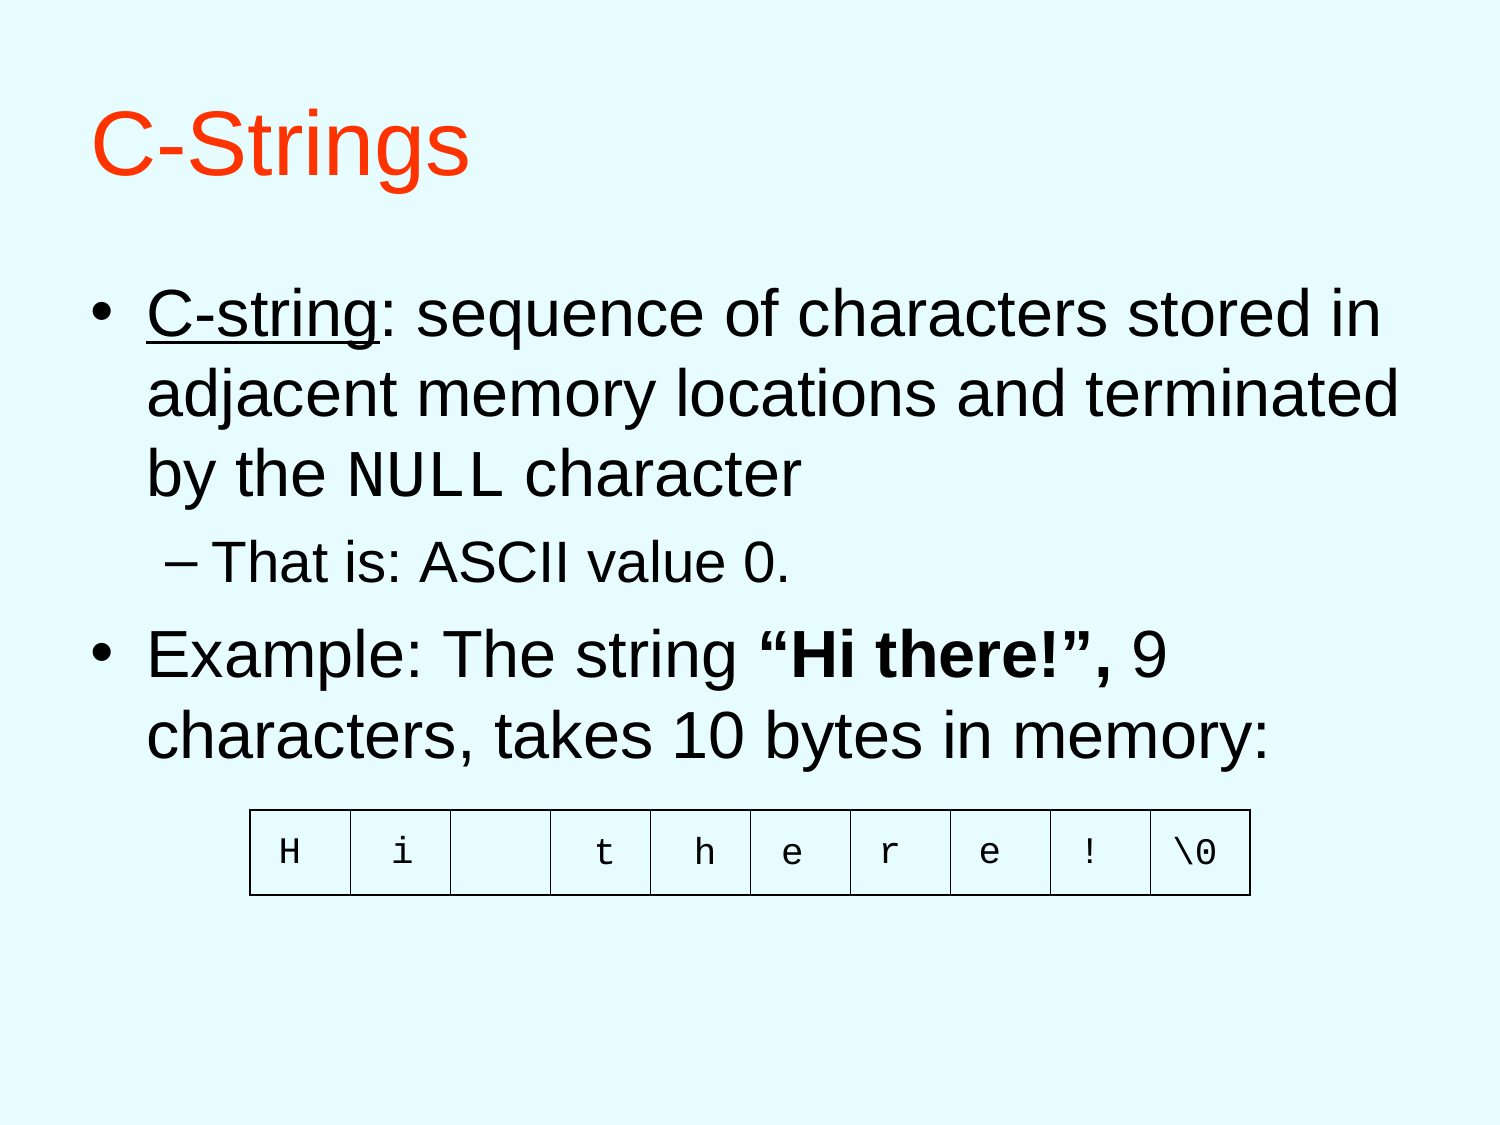

# C-Strings
C-string: sequence of characters stored in adjacent memory locations and terminated by the NULL character
That is: ASCII value 0.
Example: The string “Hi there!”, 9 characters, takes 10 bytes in memory:
| | | | | | | | | | |
| --- | --- | --- | --- | --- | --- | --- | --- | --- | --- |
H
i
r
e
!
t
h
e
\0